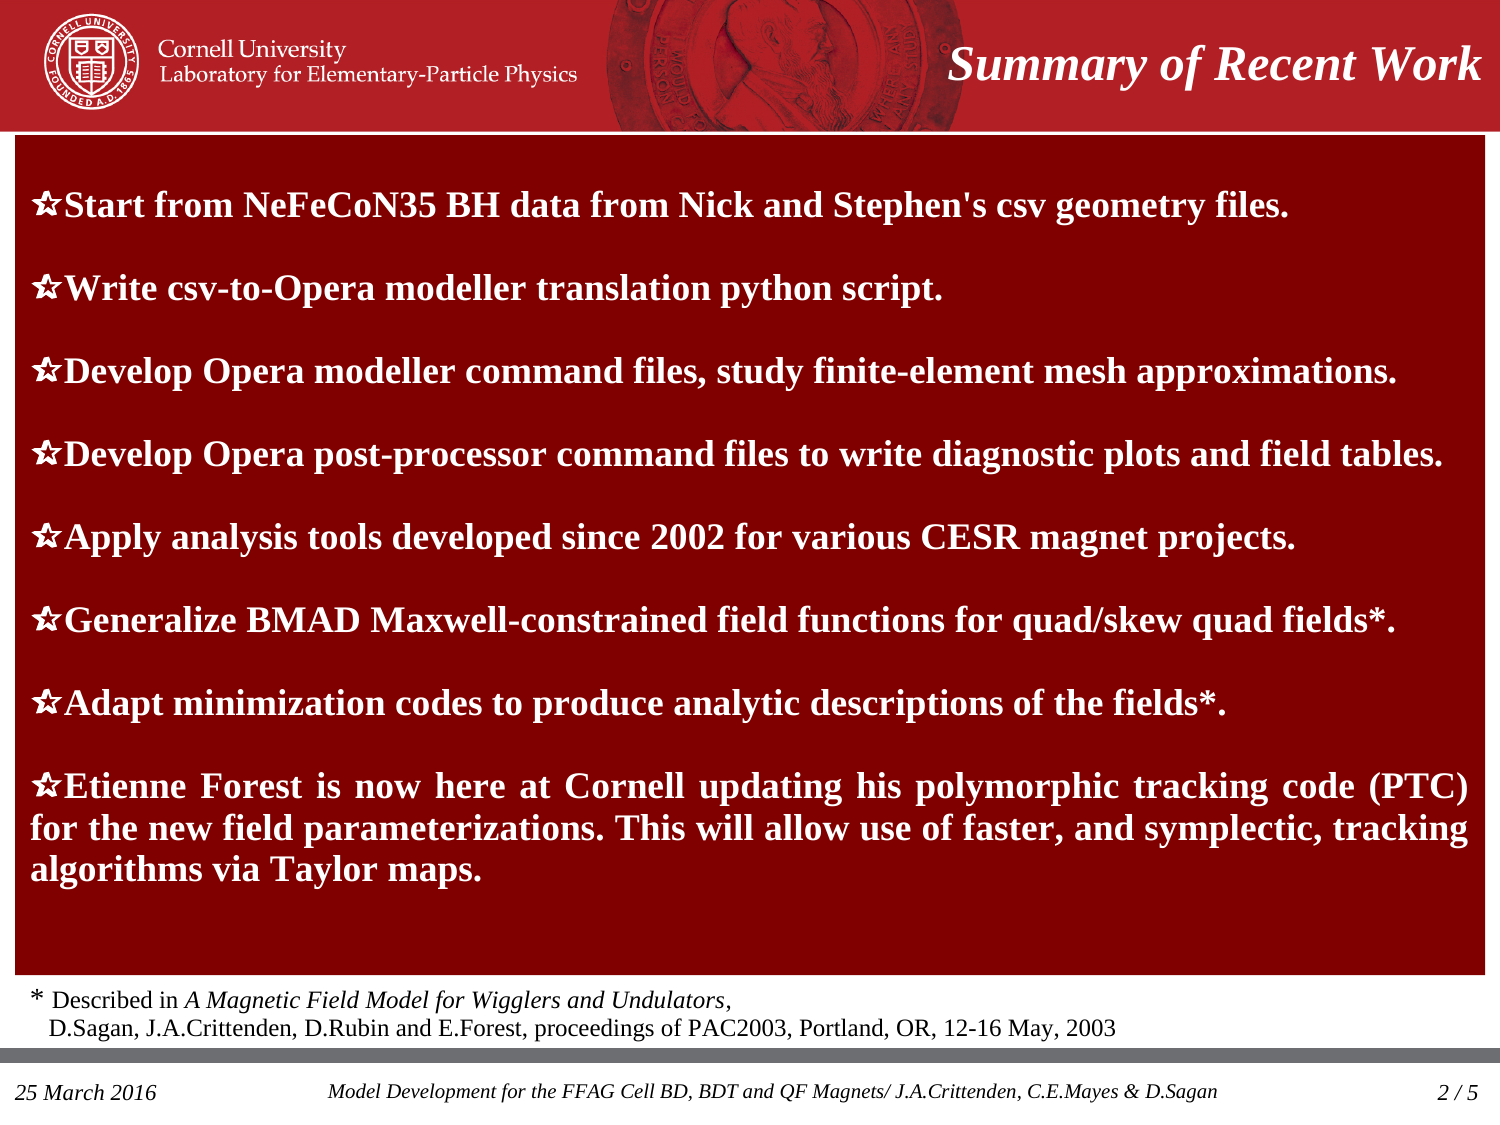

# Summary of Recent Work
Start from NeFeCoN35 BH data from Nick and Stephen's csv geometry files.
Write csv-to-Opera modeller translation python script.
Develop Opera modeller command files, study finite-element mesh approximations.
Develop Opera post-processor command files to write diagnostic plots and field tables.
Apply analysis tools developed since 2002 for various CESR magnet projects.
Generalize BMAD Maxwell-constrained field functions for quad/skew quad fields*.
Adapt minimization codes to produce analytic descriptions of the fields*.
Etienne Forest is now here at Cornell updating his polymorphic tracking code (PTC) for the new field parameterizations. This will allow use of faster, and symplectic, tracking algorithms via Taylor maps.
* Described in A Magnetic Field Model for Wigglers and Undulators,
 D.Sagan, J.A.Crittenden, D.Rubin and E.Forest, proceedings of PAC2003, Portland, OR, 12-16 May, 2003